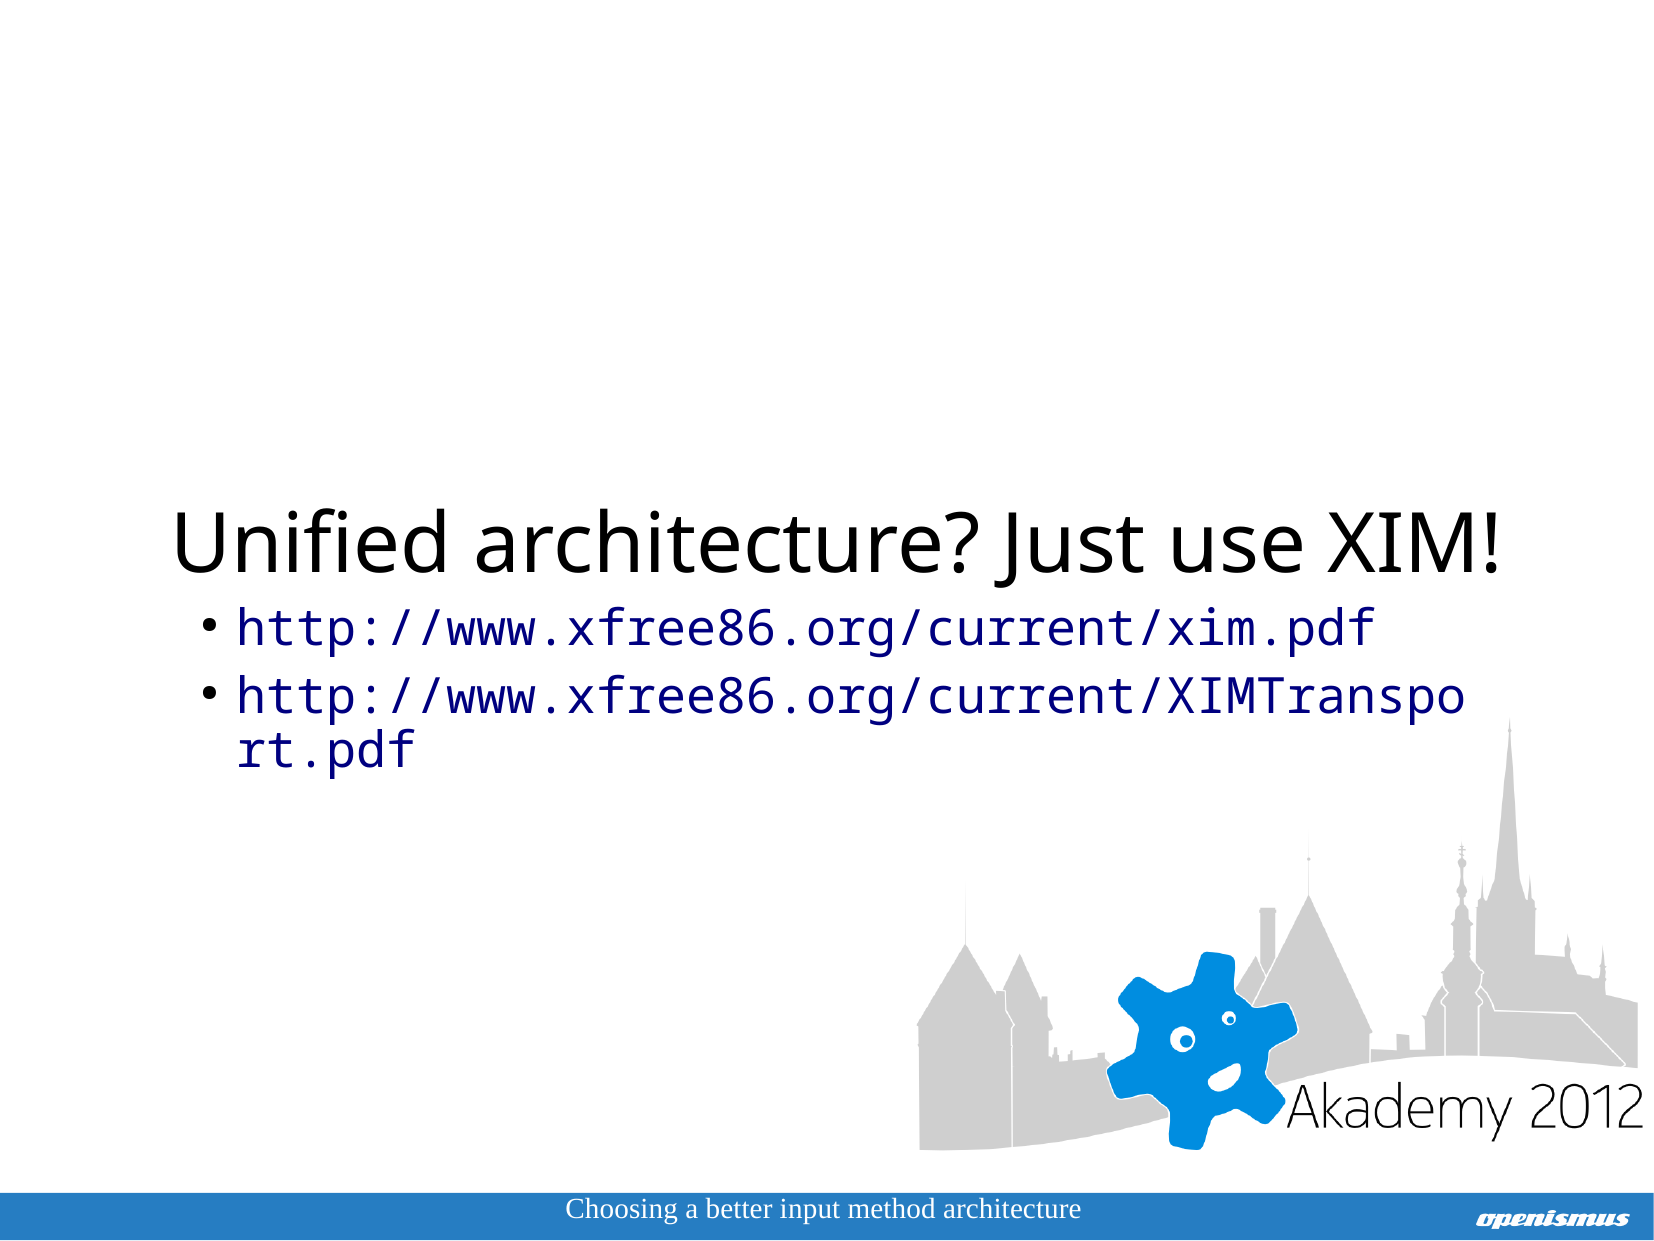

Unified architecture? Just use XIM!
http://www.xfree86.org/current/xim.pdf
http://www.xfree86.org/current/XIMTransport.pdf